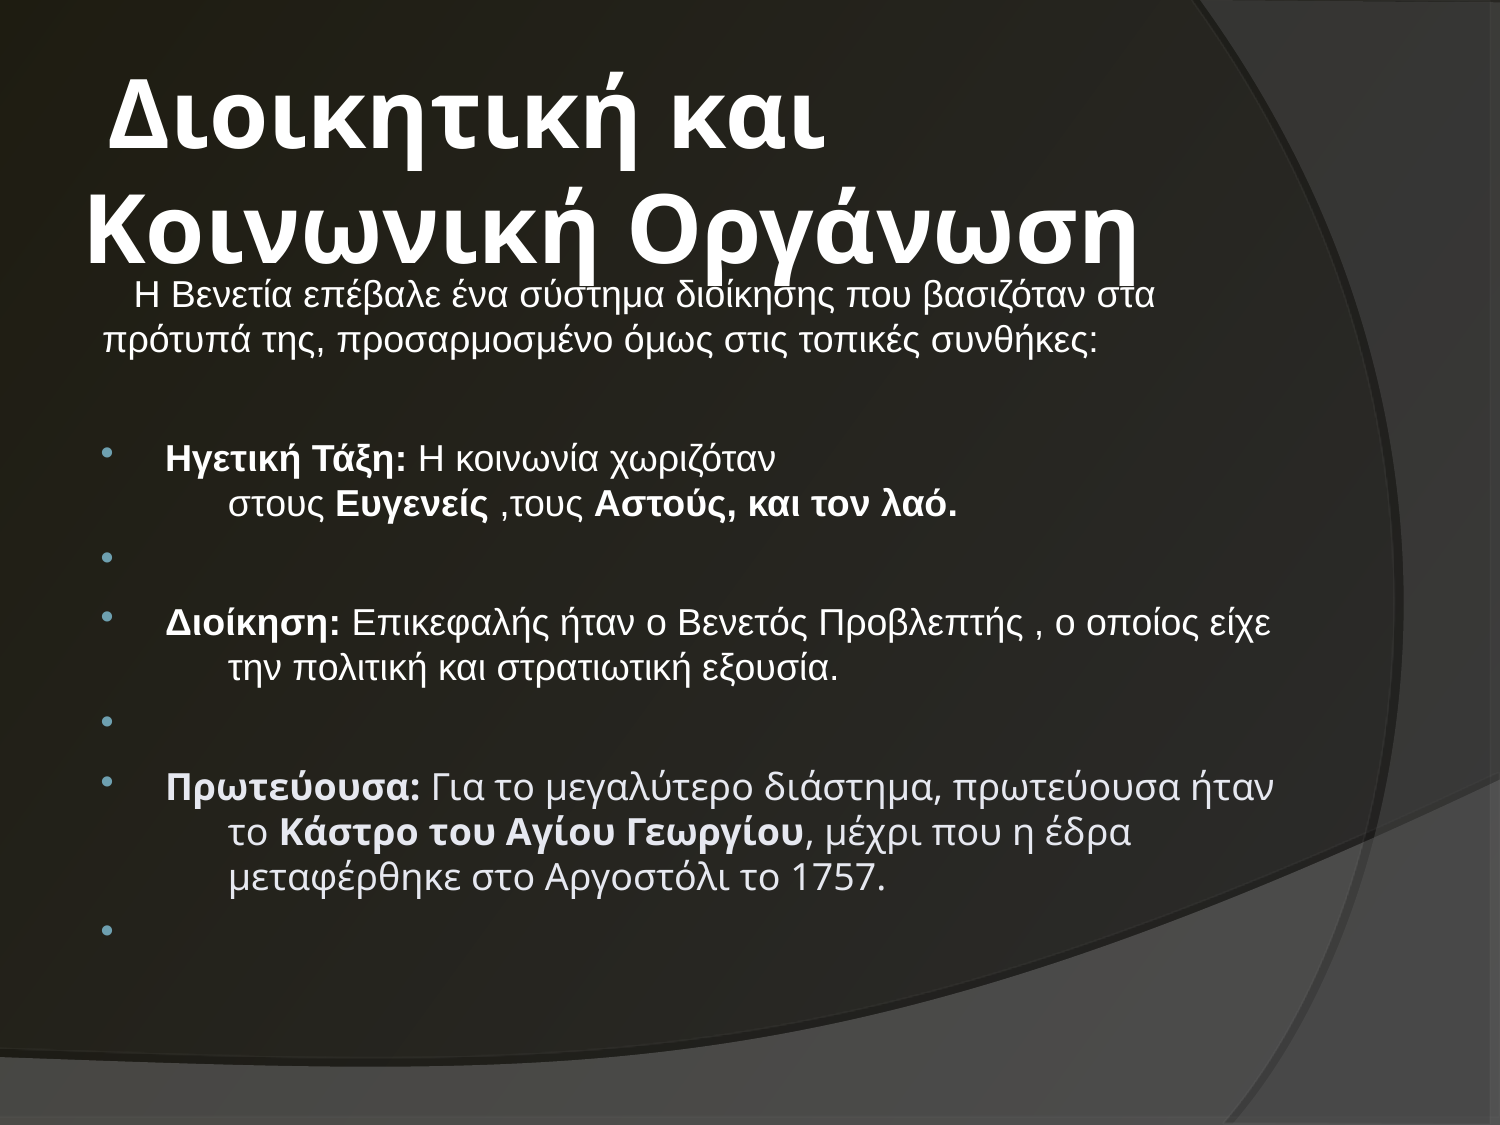

# Διοικητική και Κοινωνική Οργάνωση
 Η Βενετία επέβαλε ένα σύστημα διοίκησης που βασιζόταν στα πρότυπά της, προσαρμοσμένο όμως στις τοπικές συνθήκες:
Ηγετική Τάξη: Η κοινωνία χωριζόταν στους Ευγενείς ,τους Αστούς, και τον λαό.
Διοίκηση: Επικεφαλής ήταν ο Βενετός Προβλεπτής , ο οποίος είχε την πολιτική και στρατιωτική εξουσία.
Πρωτεύουσα: Για το μεγαλύτερο διάστημα, πρωτεύουσα ήταν το Κάστρο του Αγίου Γεωργίου, μέχρι που η έδρα μεταφέρθηκε στο Αργοστόλι το 1757.